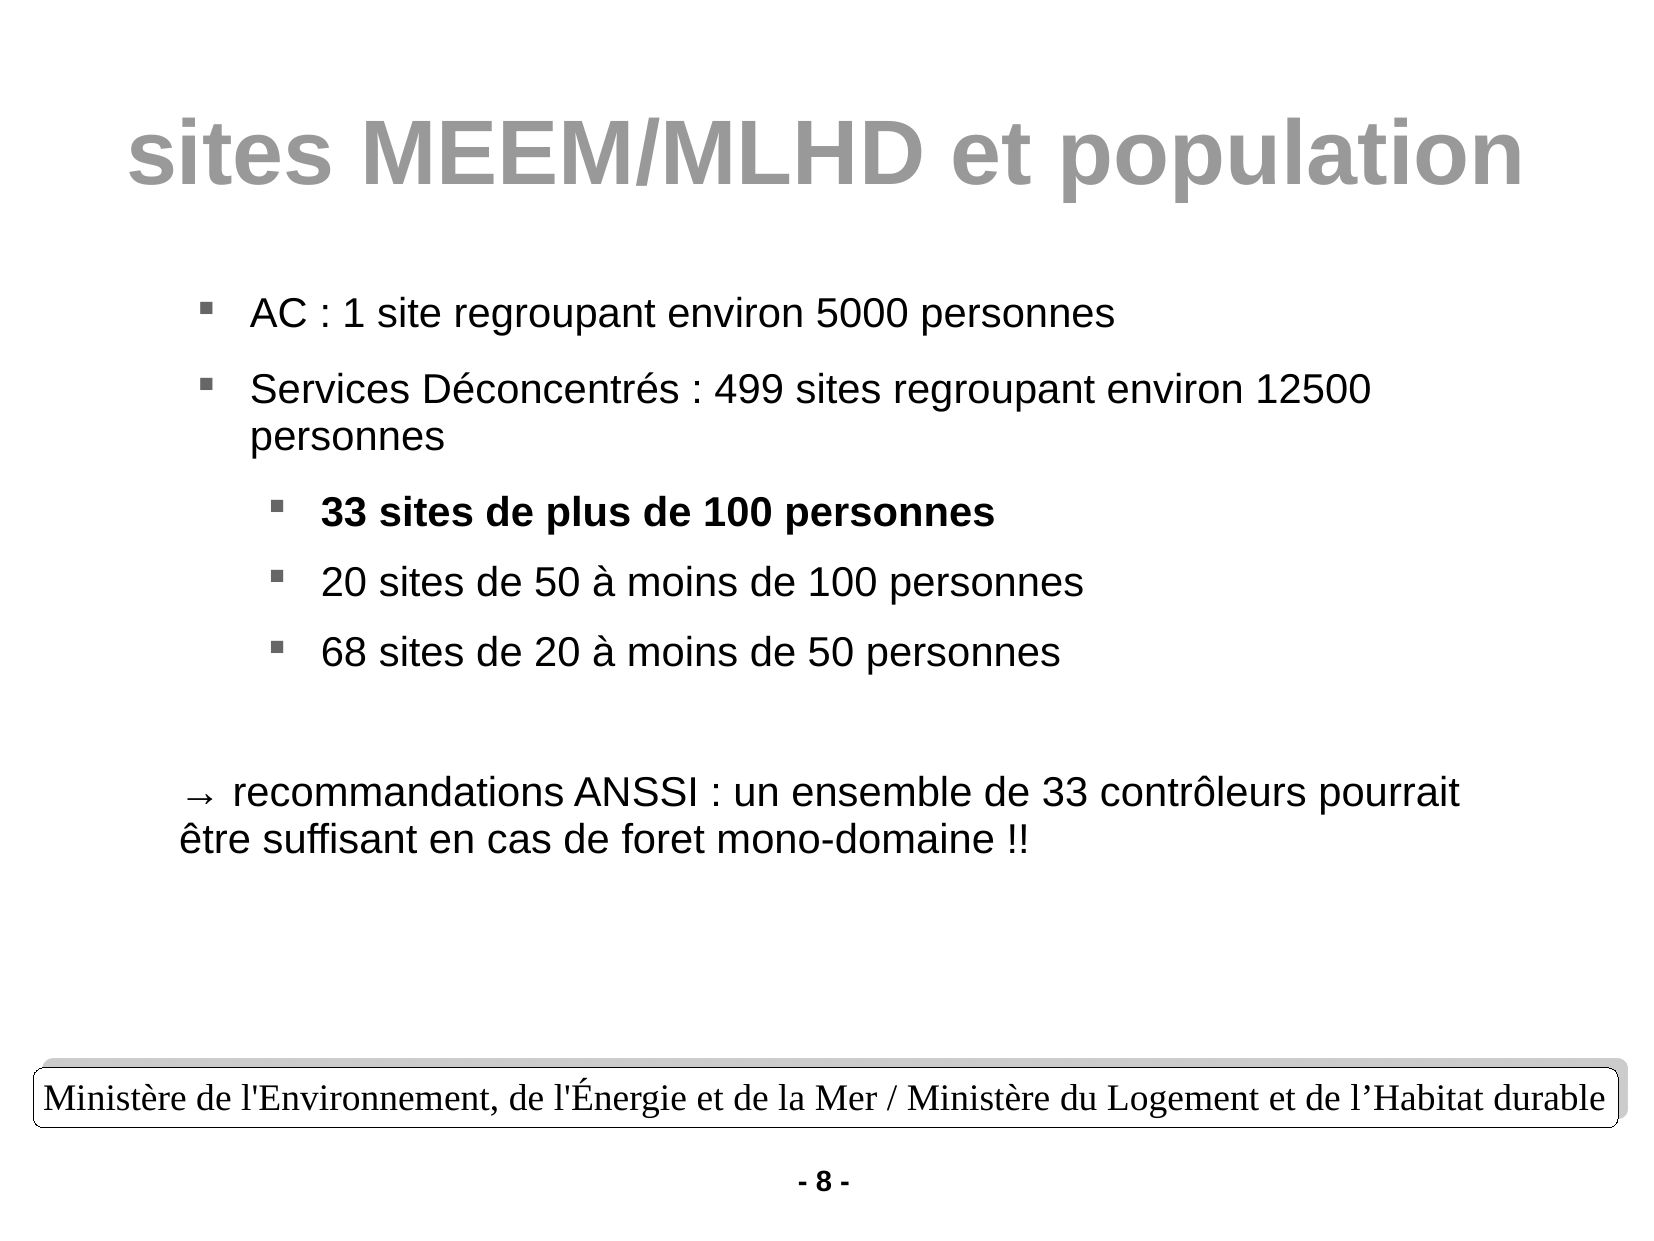

# sites MEEM/MLHD et population
AC : 1 site regroupant environ 5000 personnes
Services Déconcentrés : 499 sites regroupant environ 12500 personnes
33 sites de plus de 100 personnes
20 sites de 50 à moins de 100 personnes
68 sites de 20 à moins de 50 personnes
→ recommandations ANSSI : un ensemble de 33 contrôleurs pourrait être suffisant en cas de foret mono-domaine !!